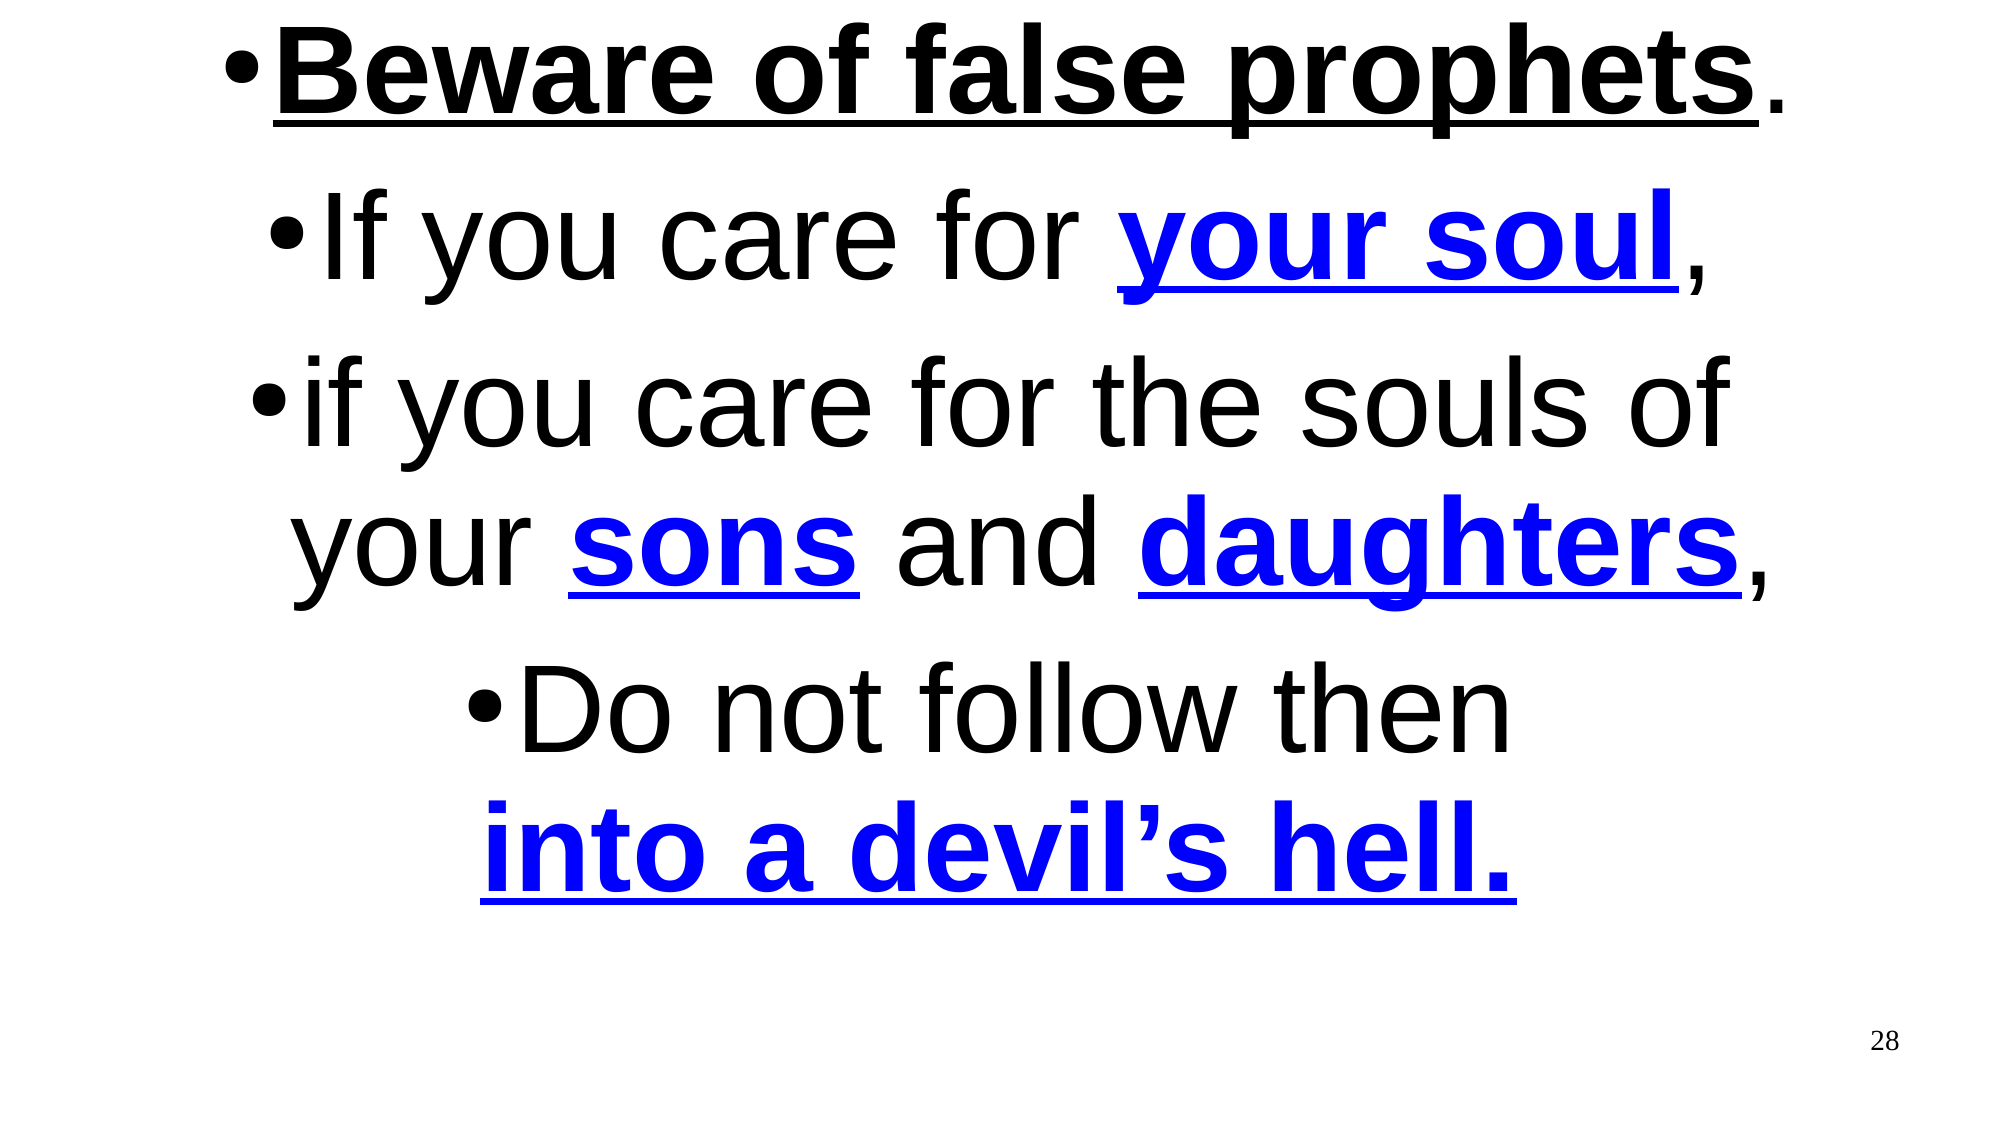

# Beware of false prophets.
If you care for your soul,
if you care for the souls of
your sons and daughters,
Do not follow then
into a devil’s hell.
28